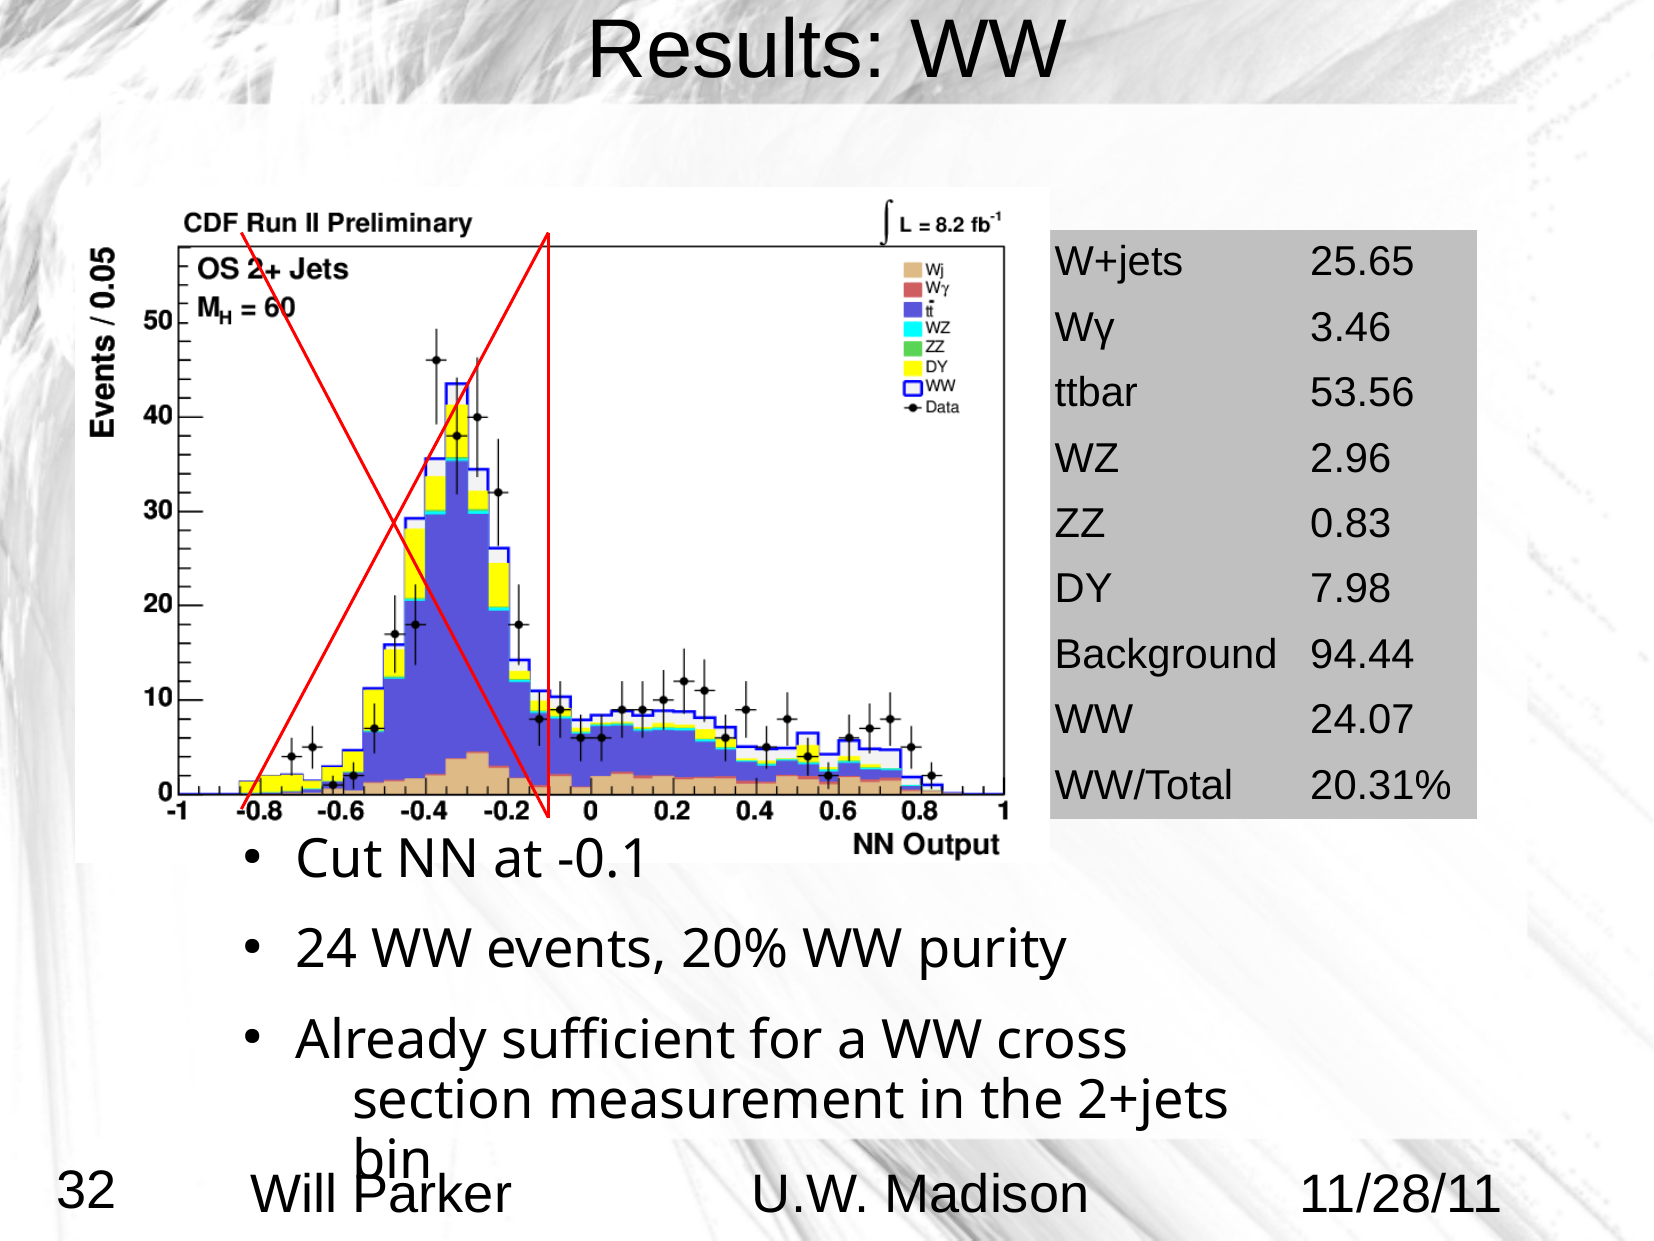

Results: WW
| W+jets | 25.65 |
| --- | --- |
| Wγ | 3.46 |
| ttbar | 53.56 |
| WZ | 2.96 |
| ZZ | 0.83 |
| DY | 7.98 |
| Background | 94.44 |
| WW | 24.07 |
| WW/Total | 20.31% |
Cut NN at -0.1
24 WW events, 20% WW purity
Already sufficient for a WW cross section measurement in the 2+jets bin
# 32
 Will Parker U.W. Madison 11/28/11